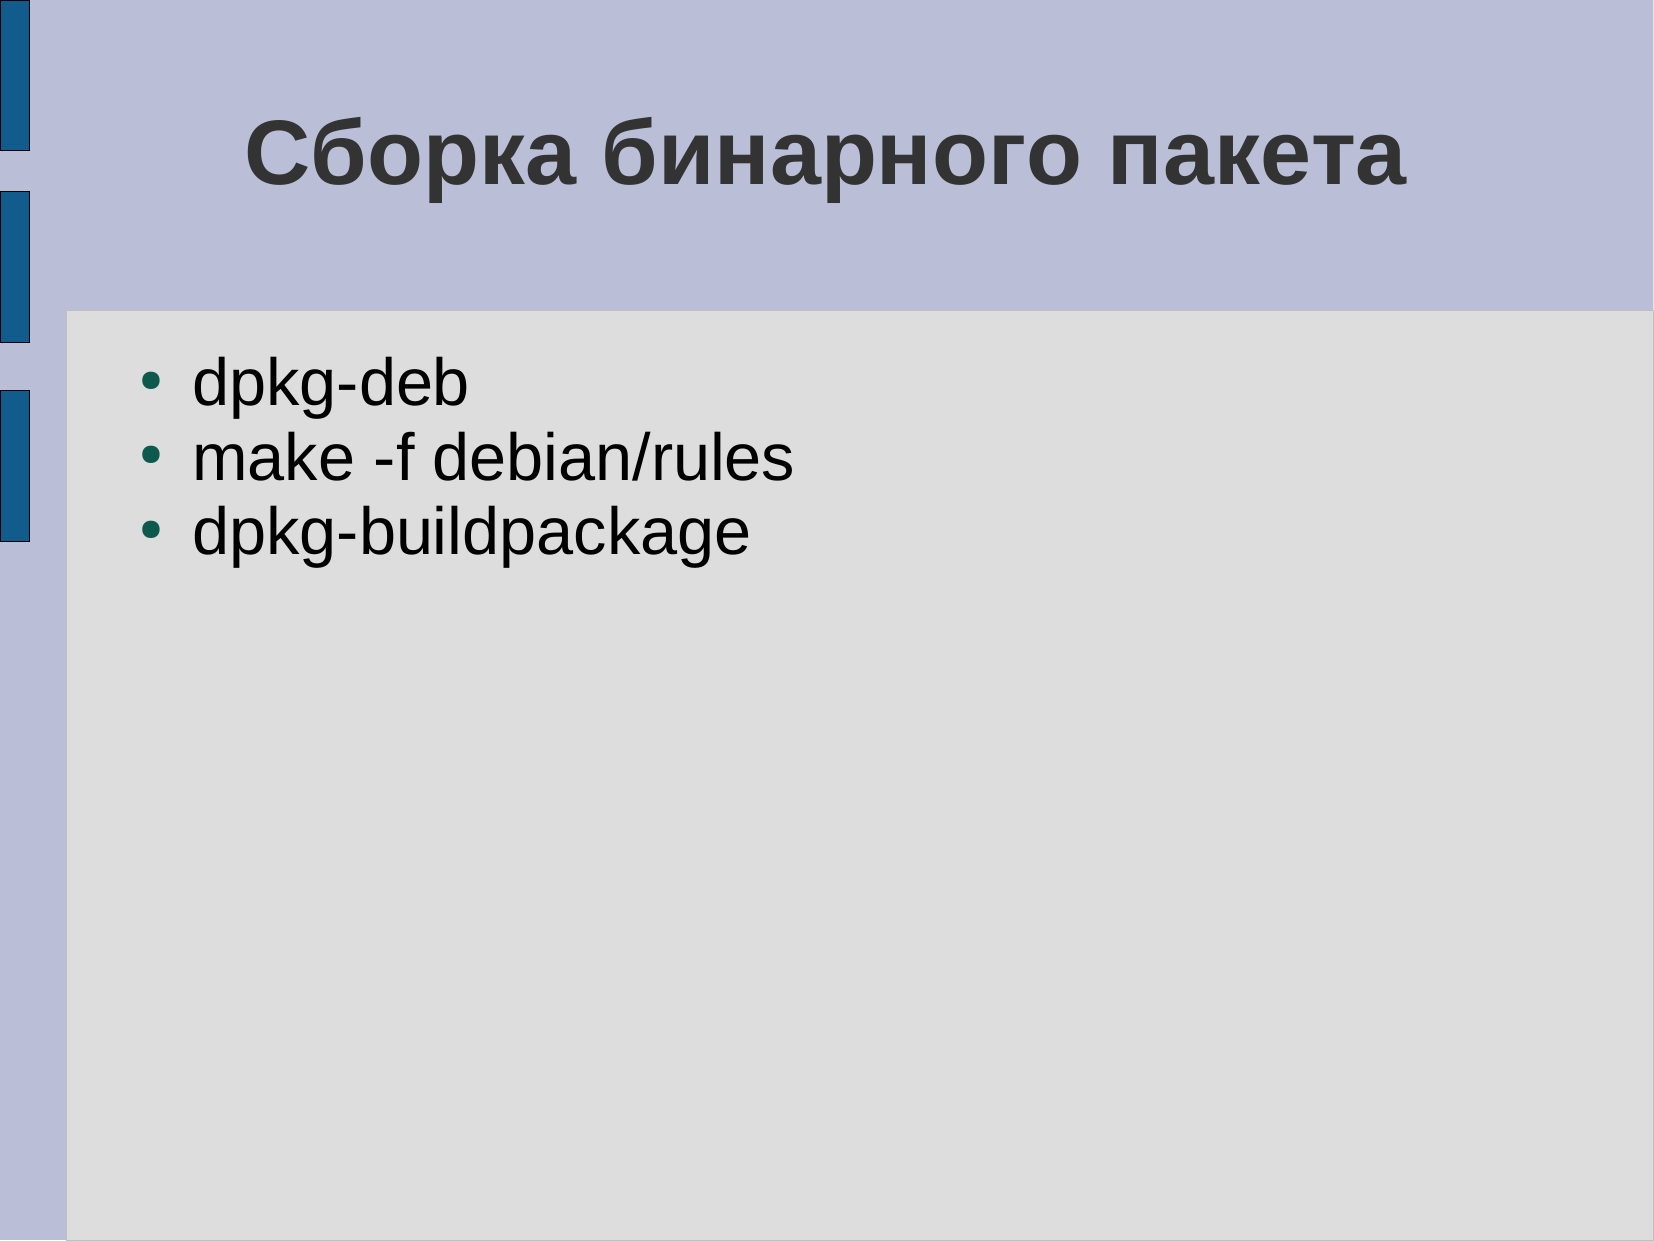

# Сборка бинарного пакета
dpkg-deb
make -f debian/rules
dpkg-buildpackage